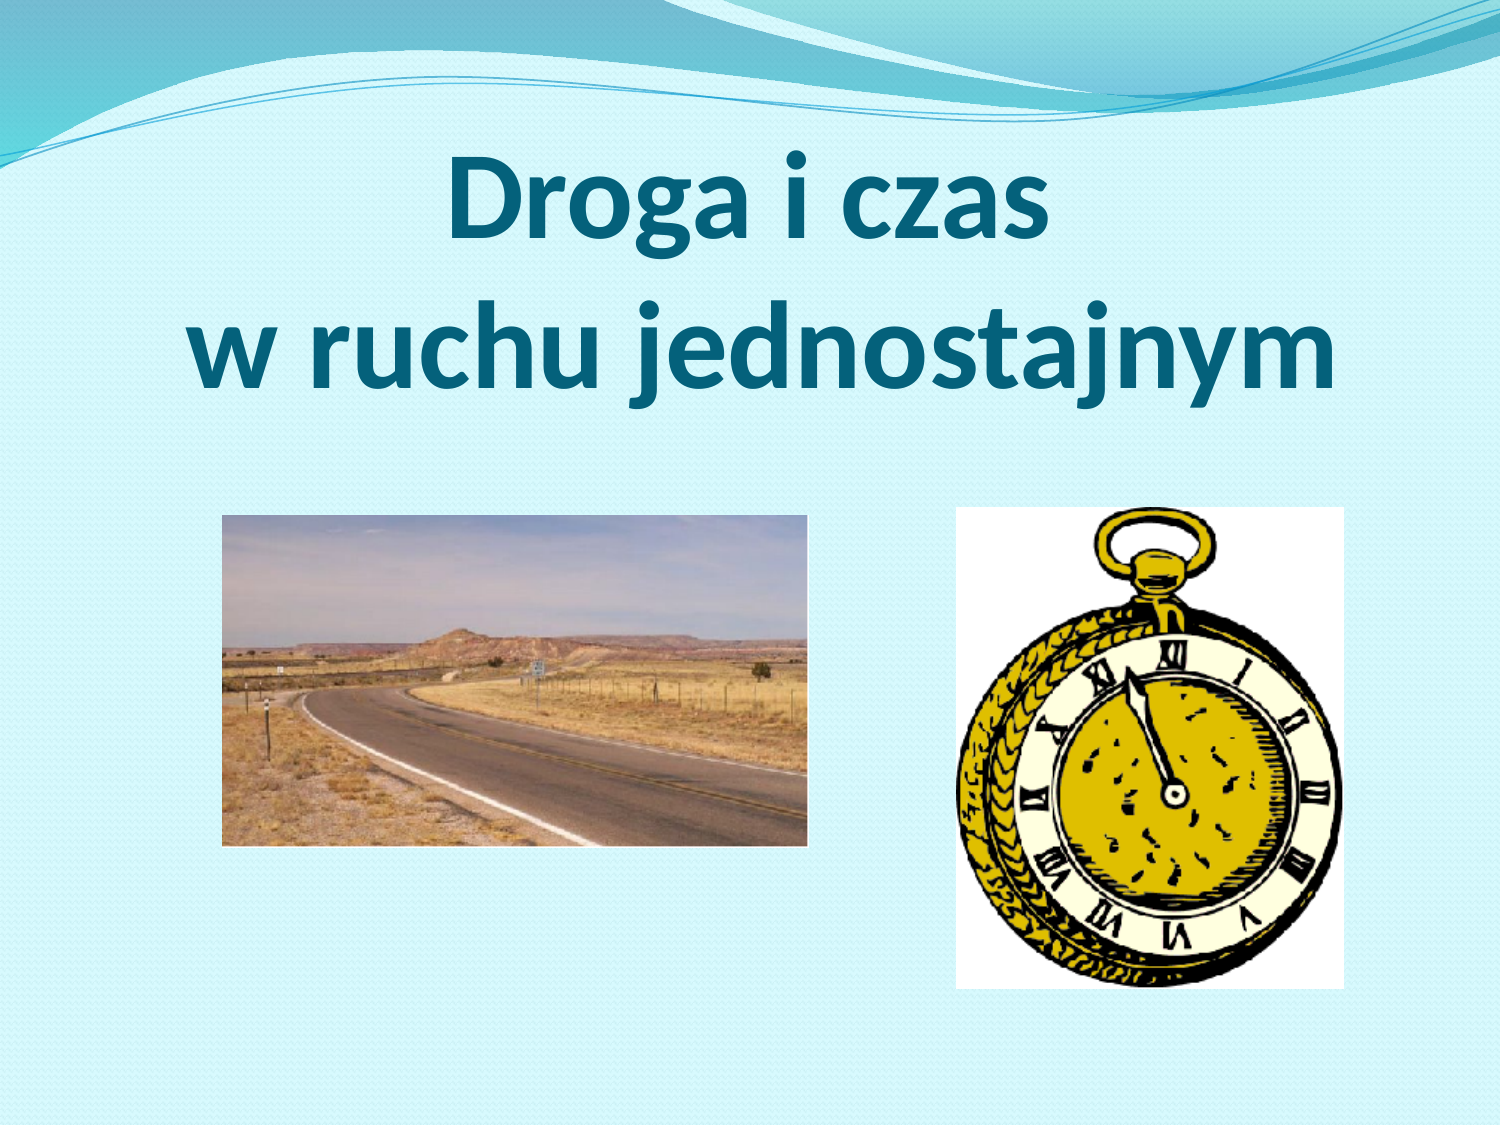

# Droga i czas w ruchu jednostajnym